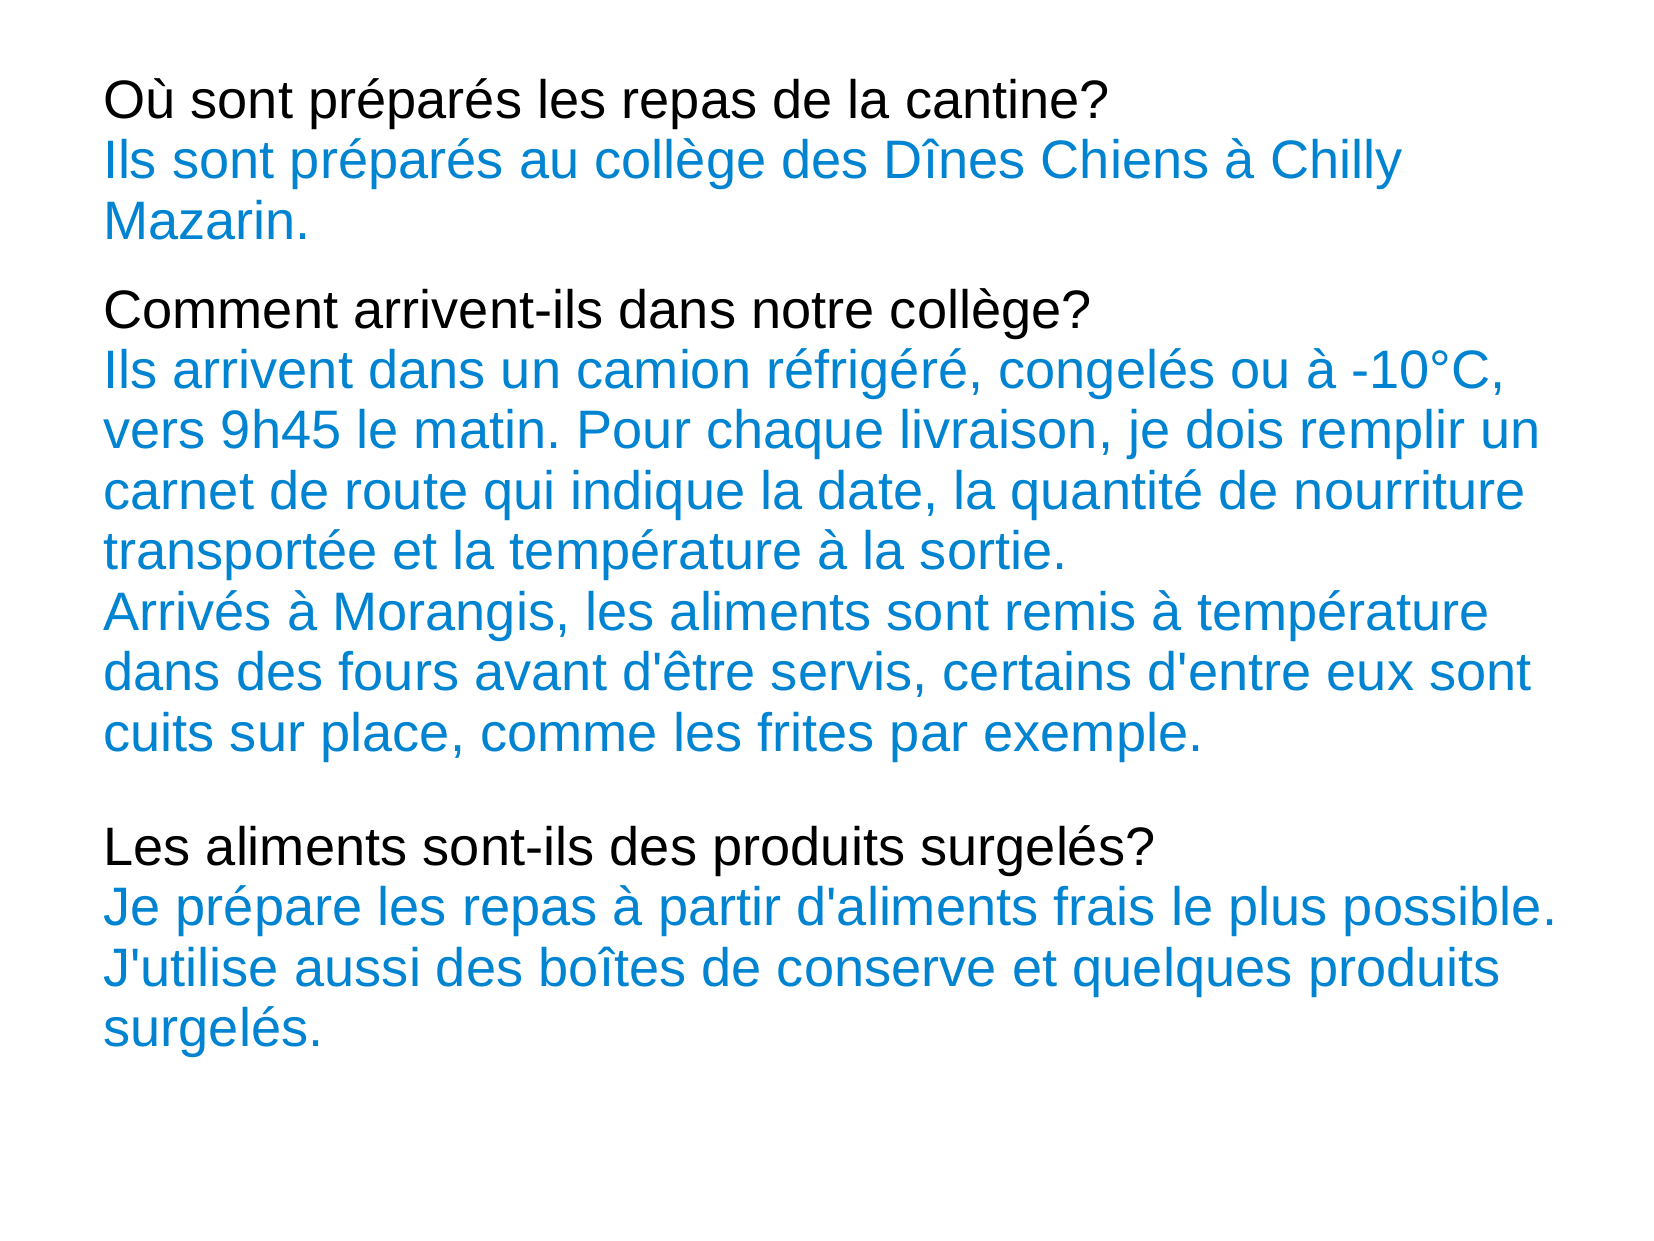

Où sont préparés les repas de la cantine?
Ils sont préparés au collège des Dînes Chiens à Chilly Mazarin.
Comment arrivent-ils dans notre collège?
Ils arrivent dans un camion réfrigéré, congelés ou à -10°C, vers 9h45 le matin. Pour chaque livraison, je dois remplir un carnet de route qui indique la date, la quantité de nourriture transportée et la température à la sortie.
Arrivés à Morangis, les aliments sont remis à température dans des fours avant d'être servis, certains d'entre eux sont cuits sur place, comme les frites par exemple.
Les aliments sont-ils des produits surgelés?
Je prépare les repas à partir d'aliments frais le plus possible. J'utilise aussi des boîtes de conserve et quelques produits surgelés.